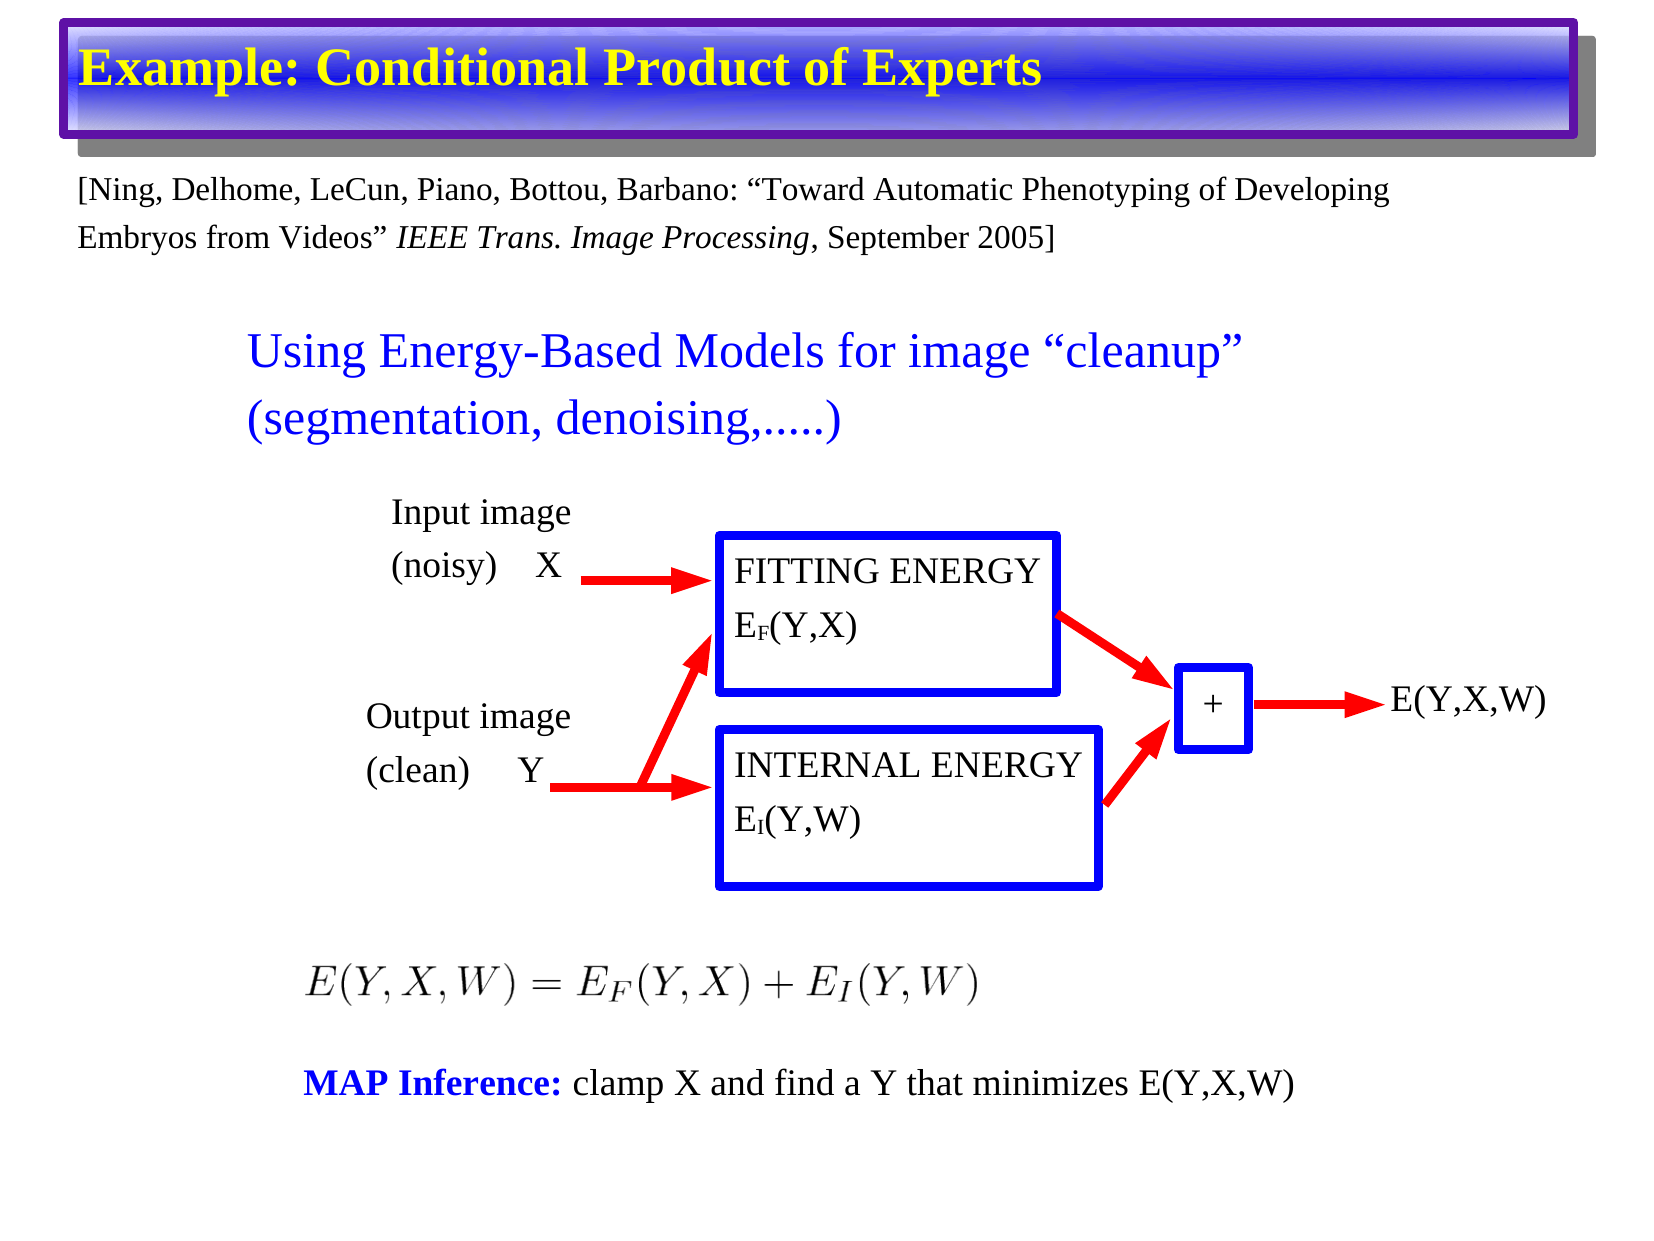

Example: Conditional Product of Experts
[Ning, Delhome, LeCun, Piano, Bottou, Barbano: “Toward Automatic Phenotyping of Developing
Embryos from Videos” IEEE Trans. Image Processing, September 2005]
Using Energy-Based Models for image “cleanup”
(segmentation, denoising,.....)
Input image
(noisy) X
FITTING ENERGY
EF(Y,X)
 +
E(Y,X,W)
Output image
(clean) Y
INTERNAL ENERGY
EI(Y,W)
MAP Inference: clamp X and find a Y that minimizes E(Y,X,W)